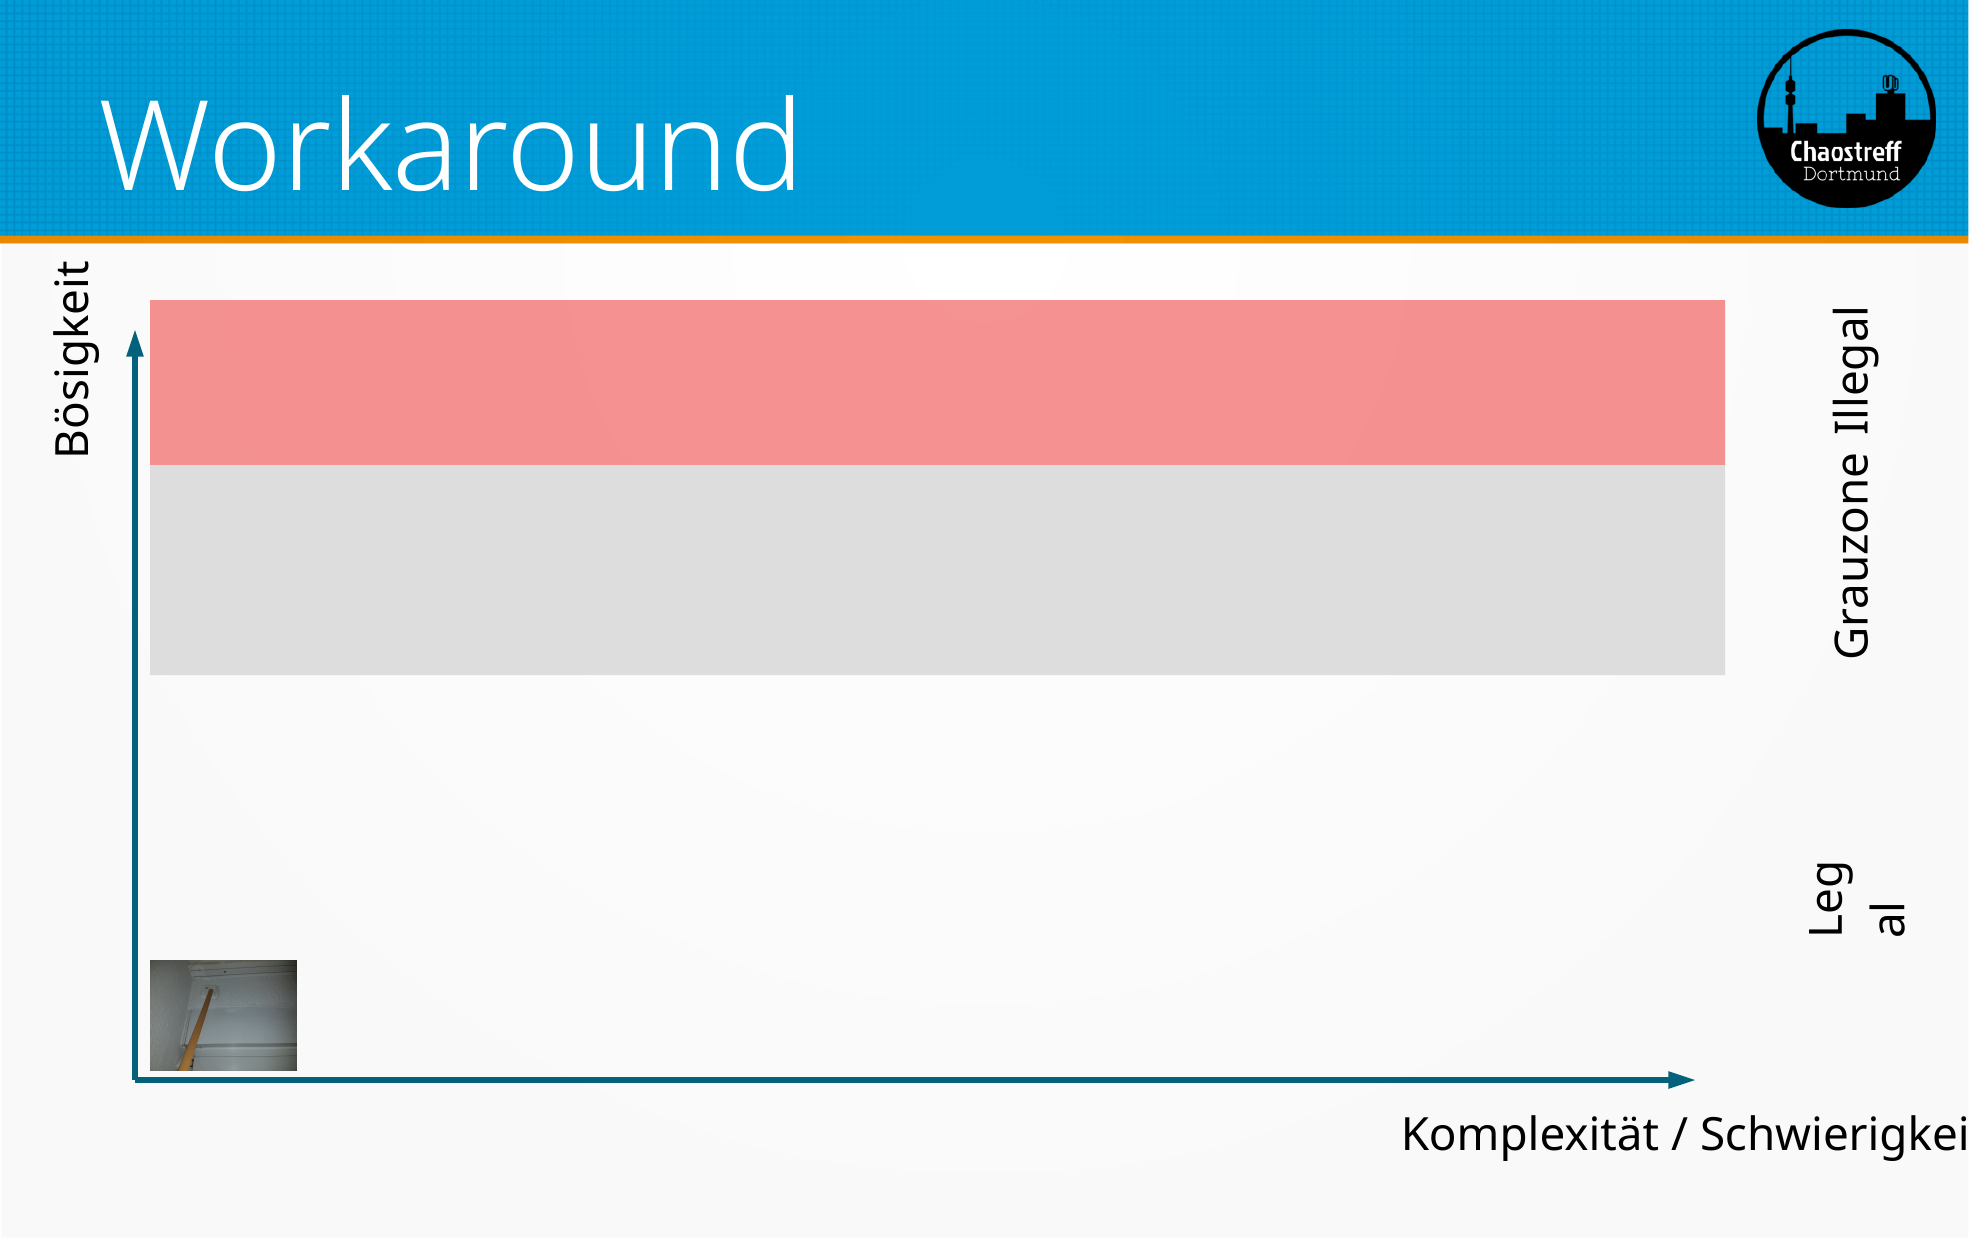

# Workaround
Bösigkeit
Illegal
Grauzone
Legal
Komplexität / Schwierigkeit